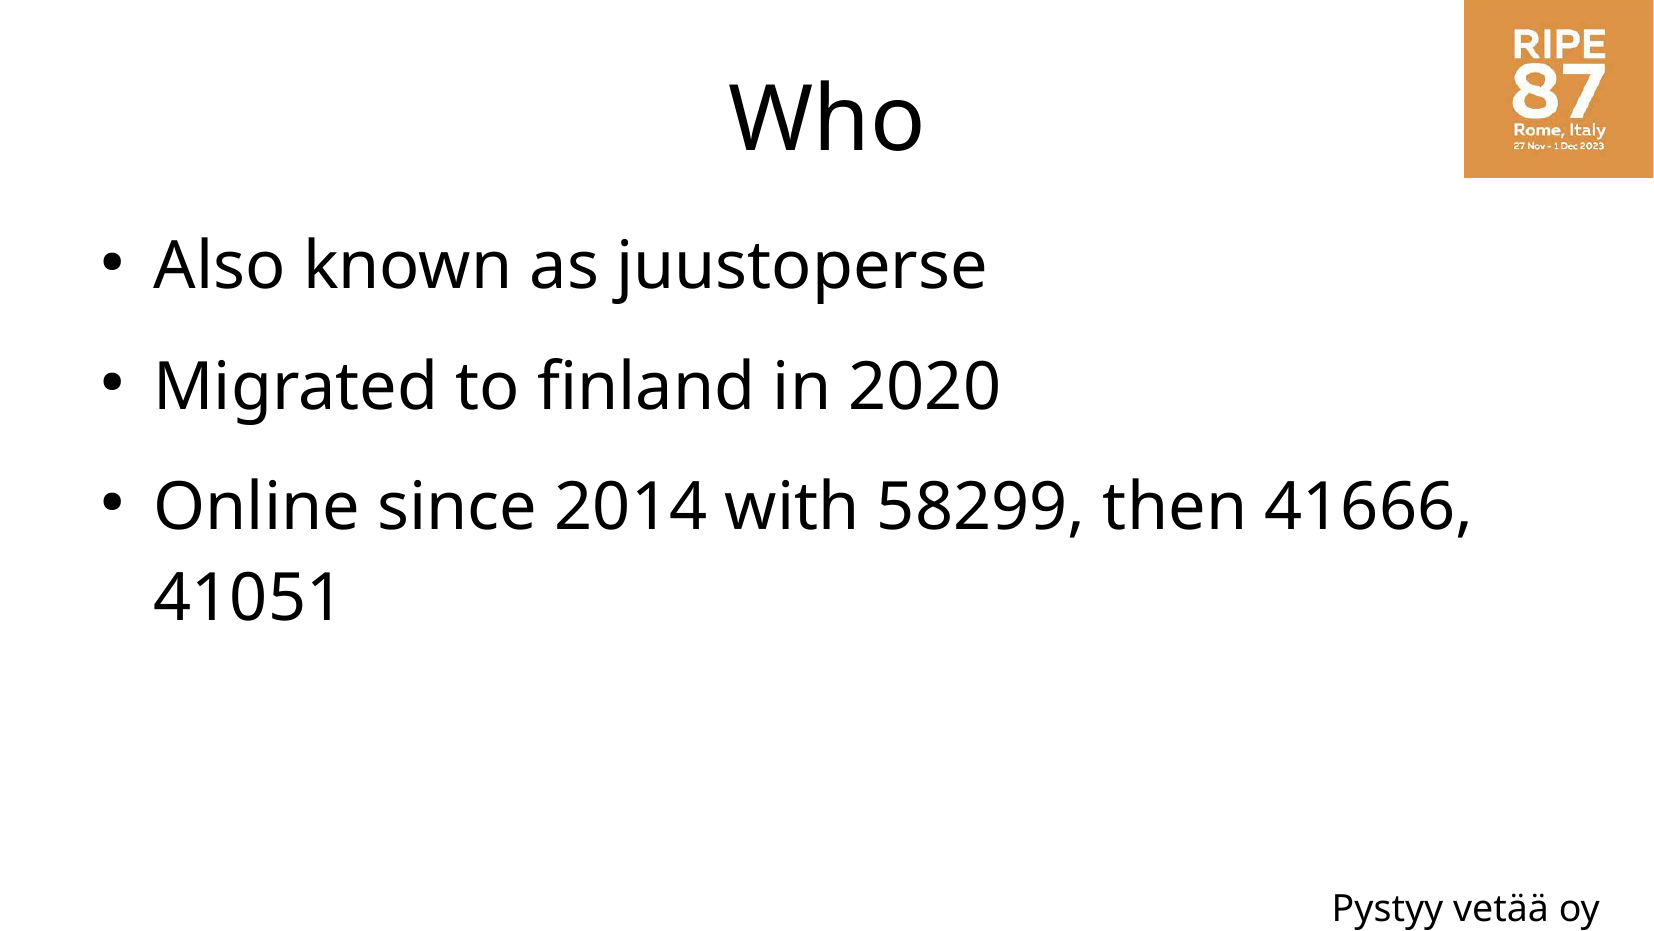

# Who
Also known as juustoperse
Migrated to finland in 2020
Online since 2014 with 58299, then 41666, 41051
Pystyy vetää oy